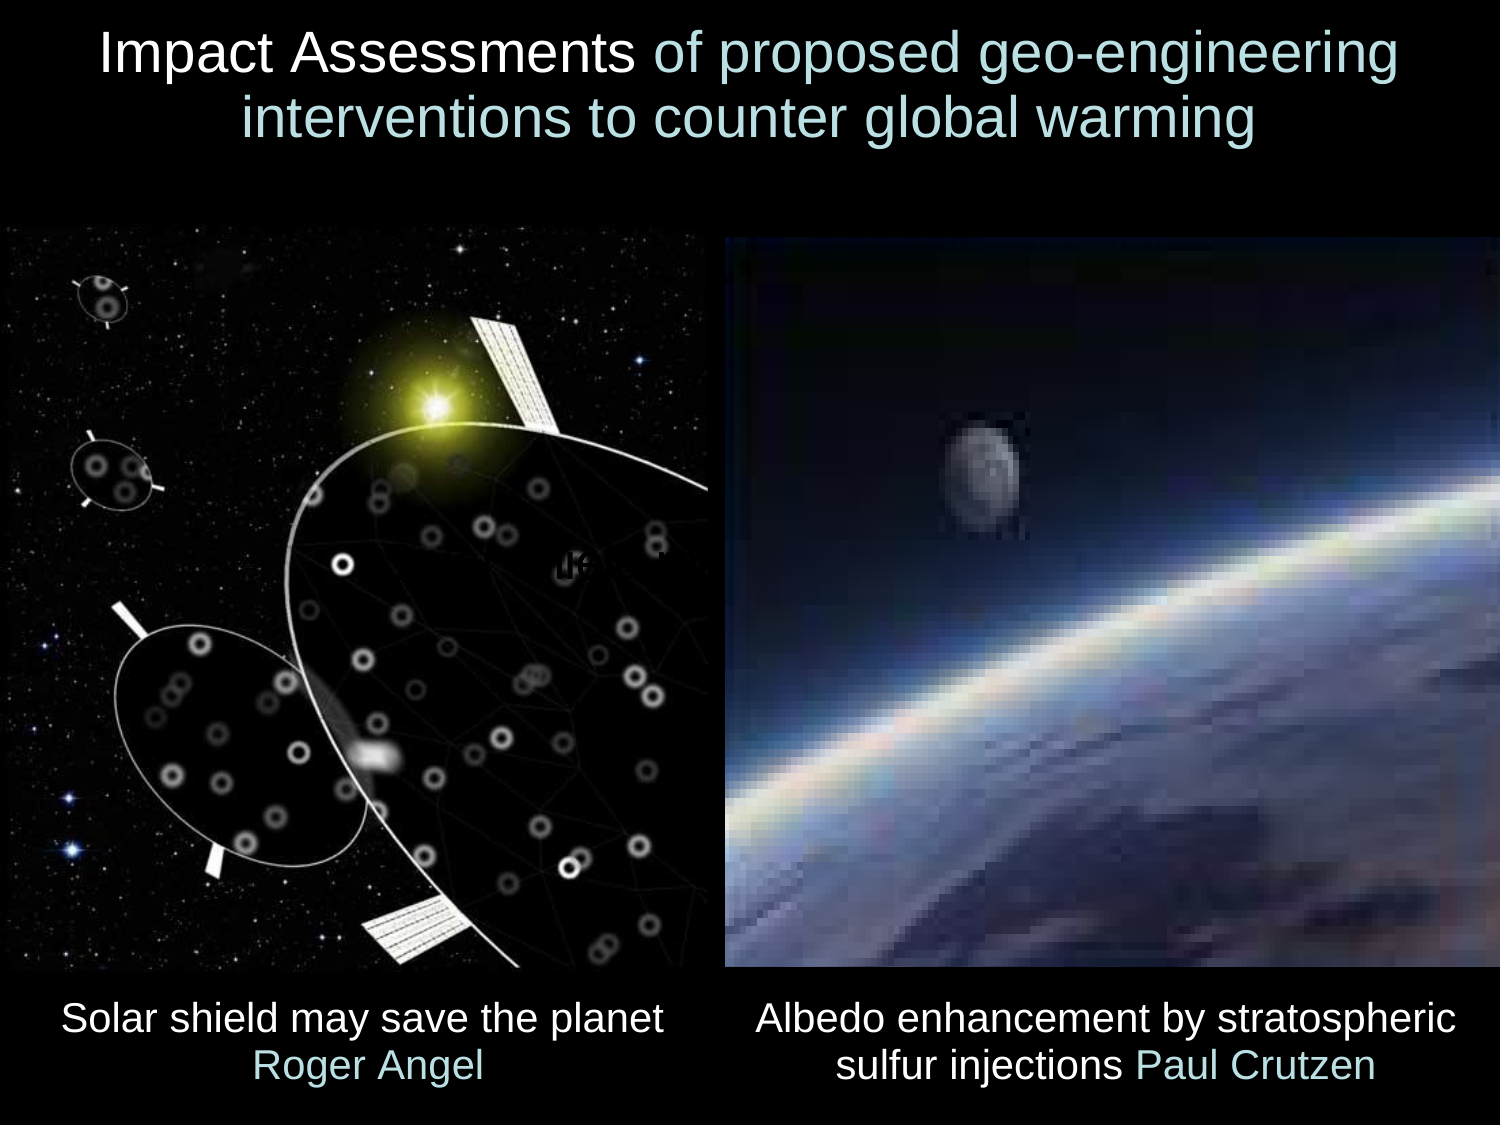

Impact Assessments of proposed geo-engineering interventions to counter global warming
Solar shield may save the planet
Solar shield may save the planet
Solar shield may save the planet
Solar shield may save the planet
Solar shield may save the planet
 Roger Angel
Albedo enhancement by stratospheric sulfur injections Paul Crutzen